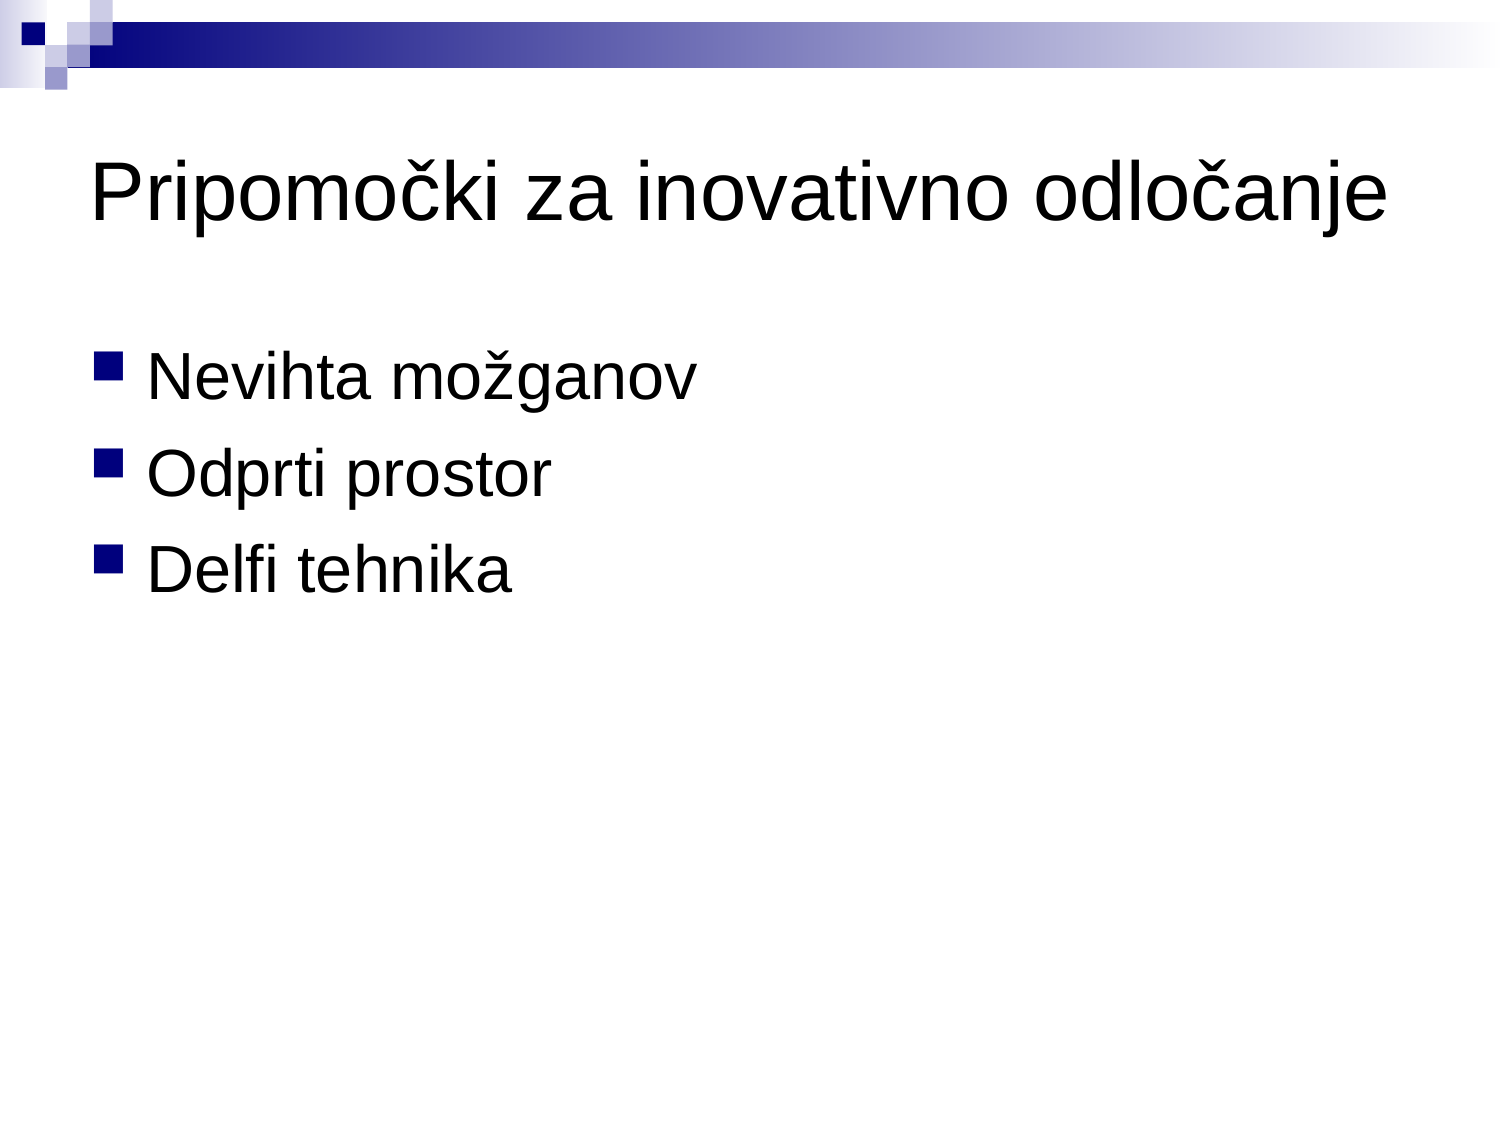

# Pripomočki za inovativno odločanje
Nevihta možganov
Odprti prostor
Delfi tehnika